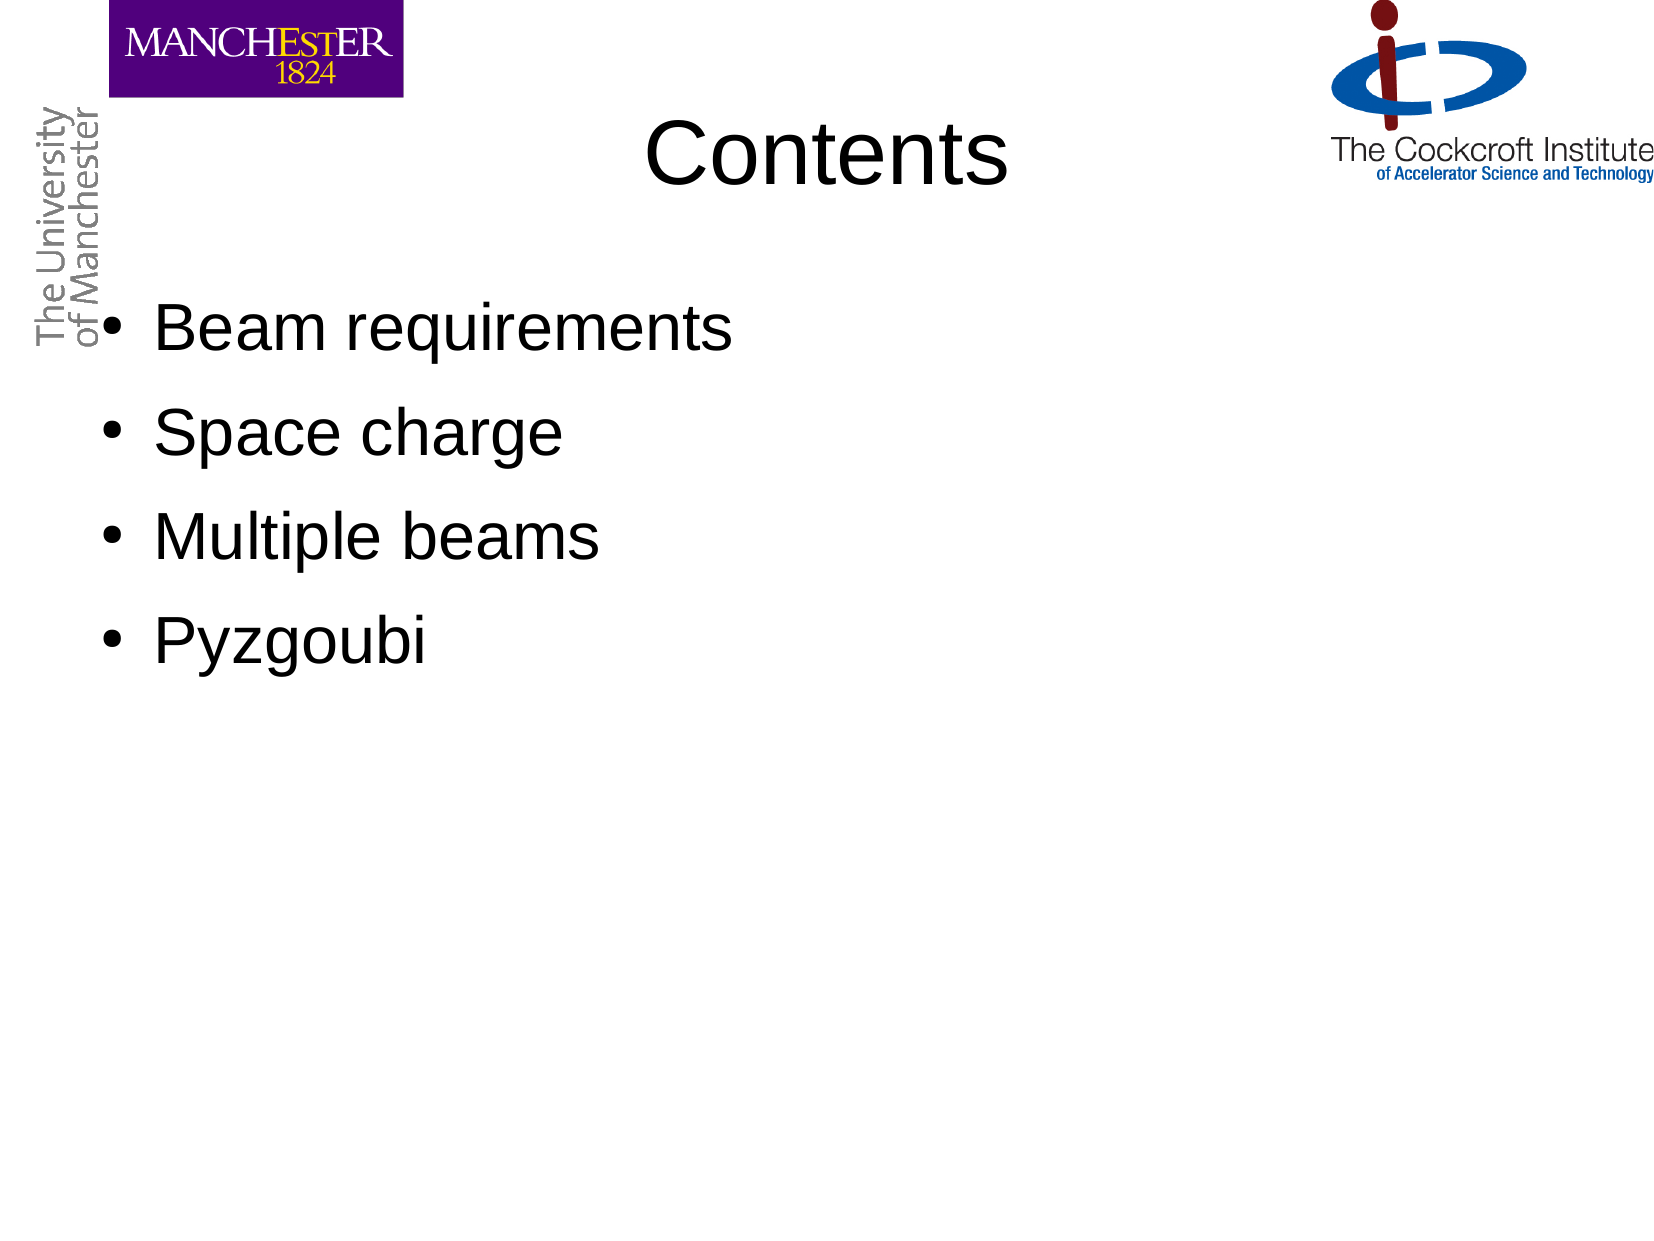

# Contents
Beam requirements
Space charge
Multiple beams
Pyzgoubi